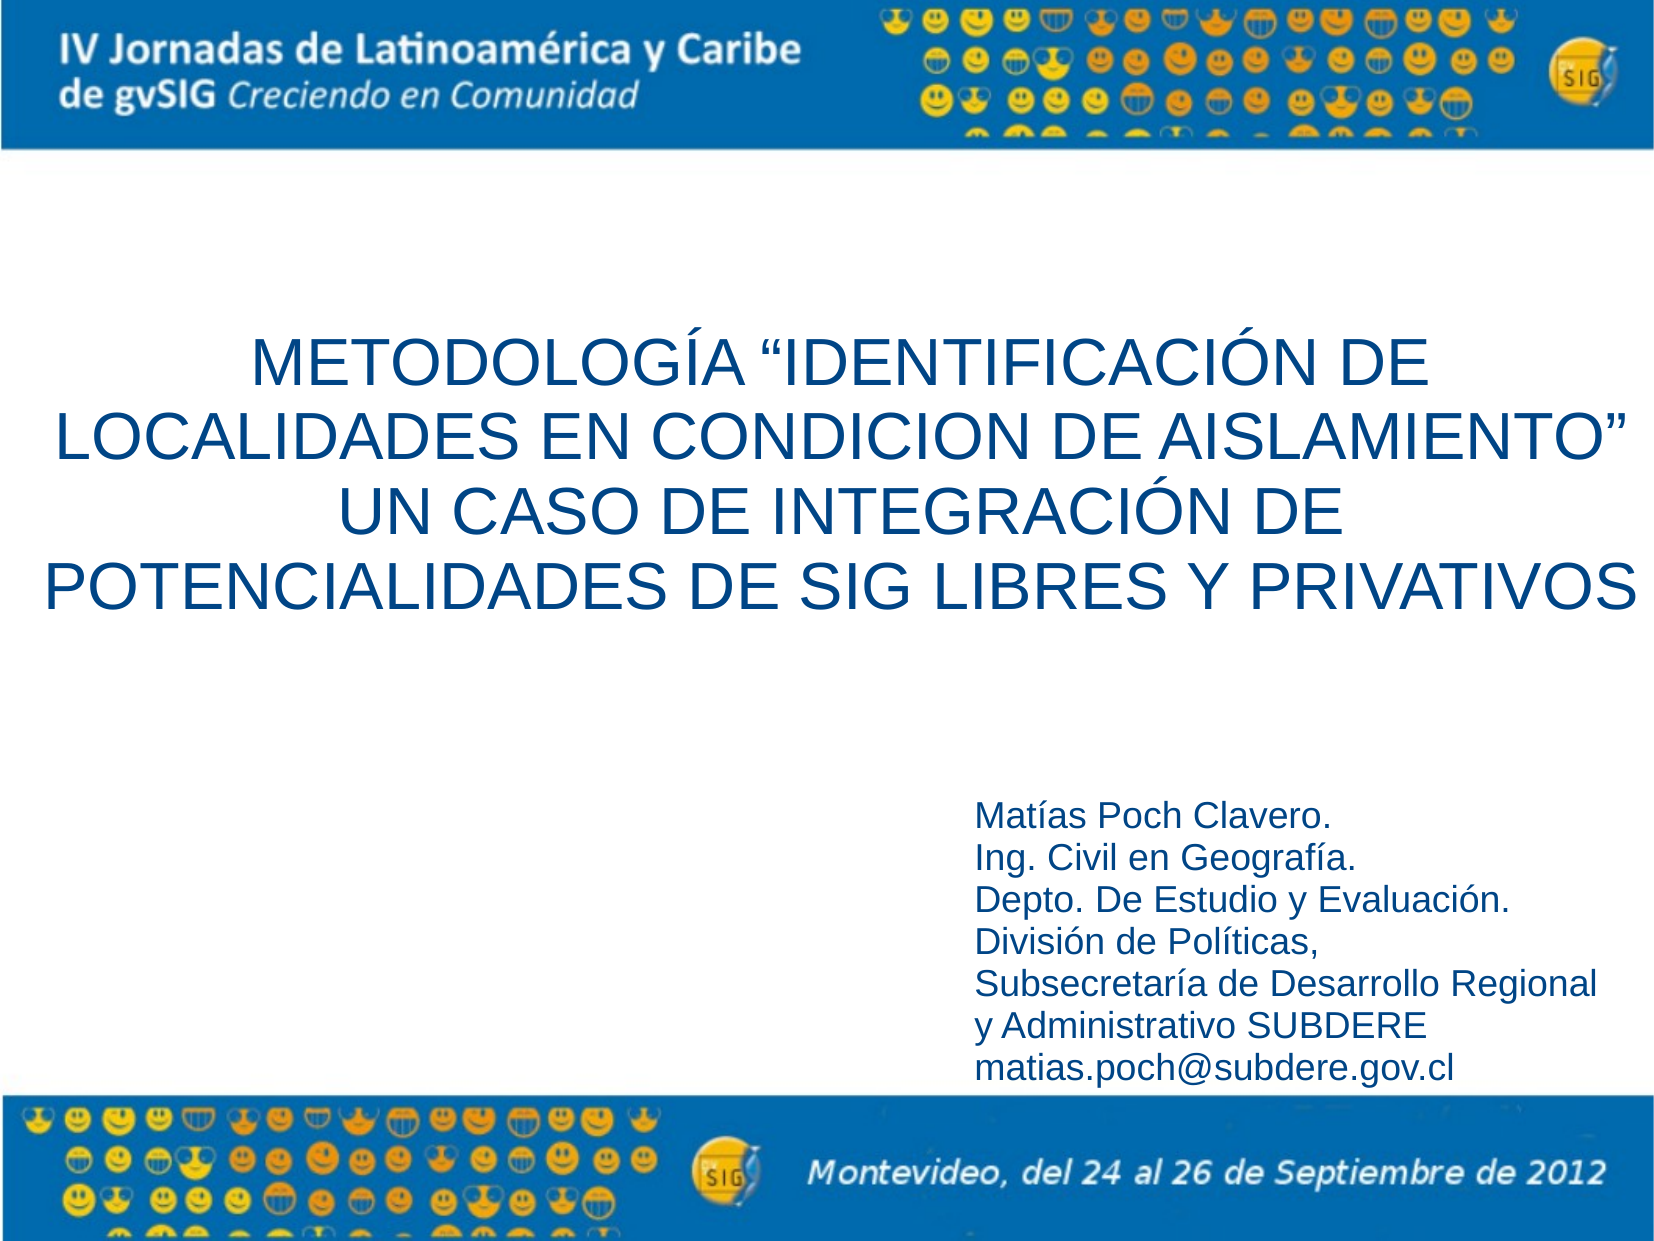

# METODOLOGÍA “IDENTIFICACIÓN DE LOCALIDADES EN CONDICION DE AISLAMIENTO” UN CASO DE INTEGRACIÓN DE POTENCIALIDADES DE SIG LIBRES Y PRIVATIVOS
Matías Poch Clavero.
Ing. Civil en Geografía.
Depto. De Estudio y Evaluación.
División de Políticas,
Subsecretaría de Desarrollo Regional
y Administrativo SUBDERE
matias.poch@subdere.gov.cl